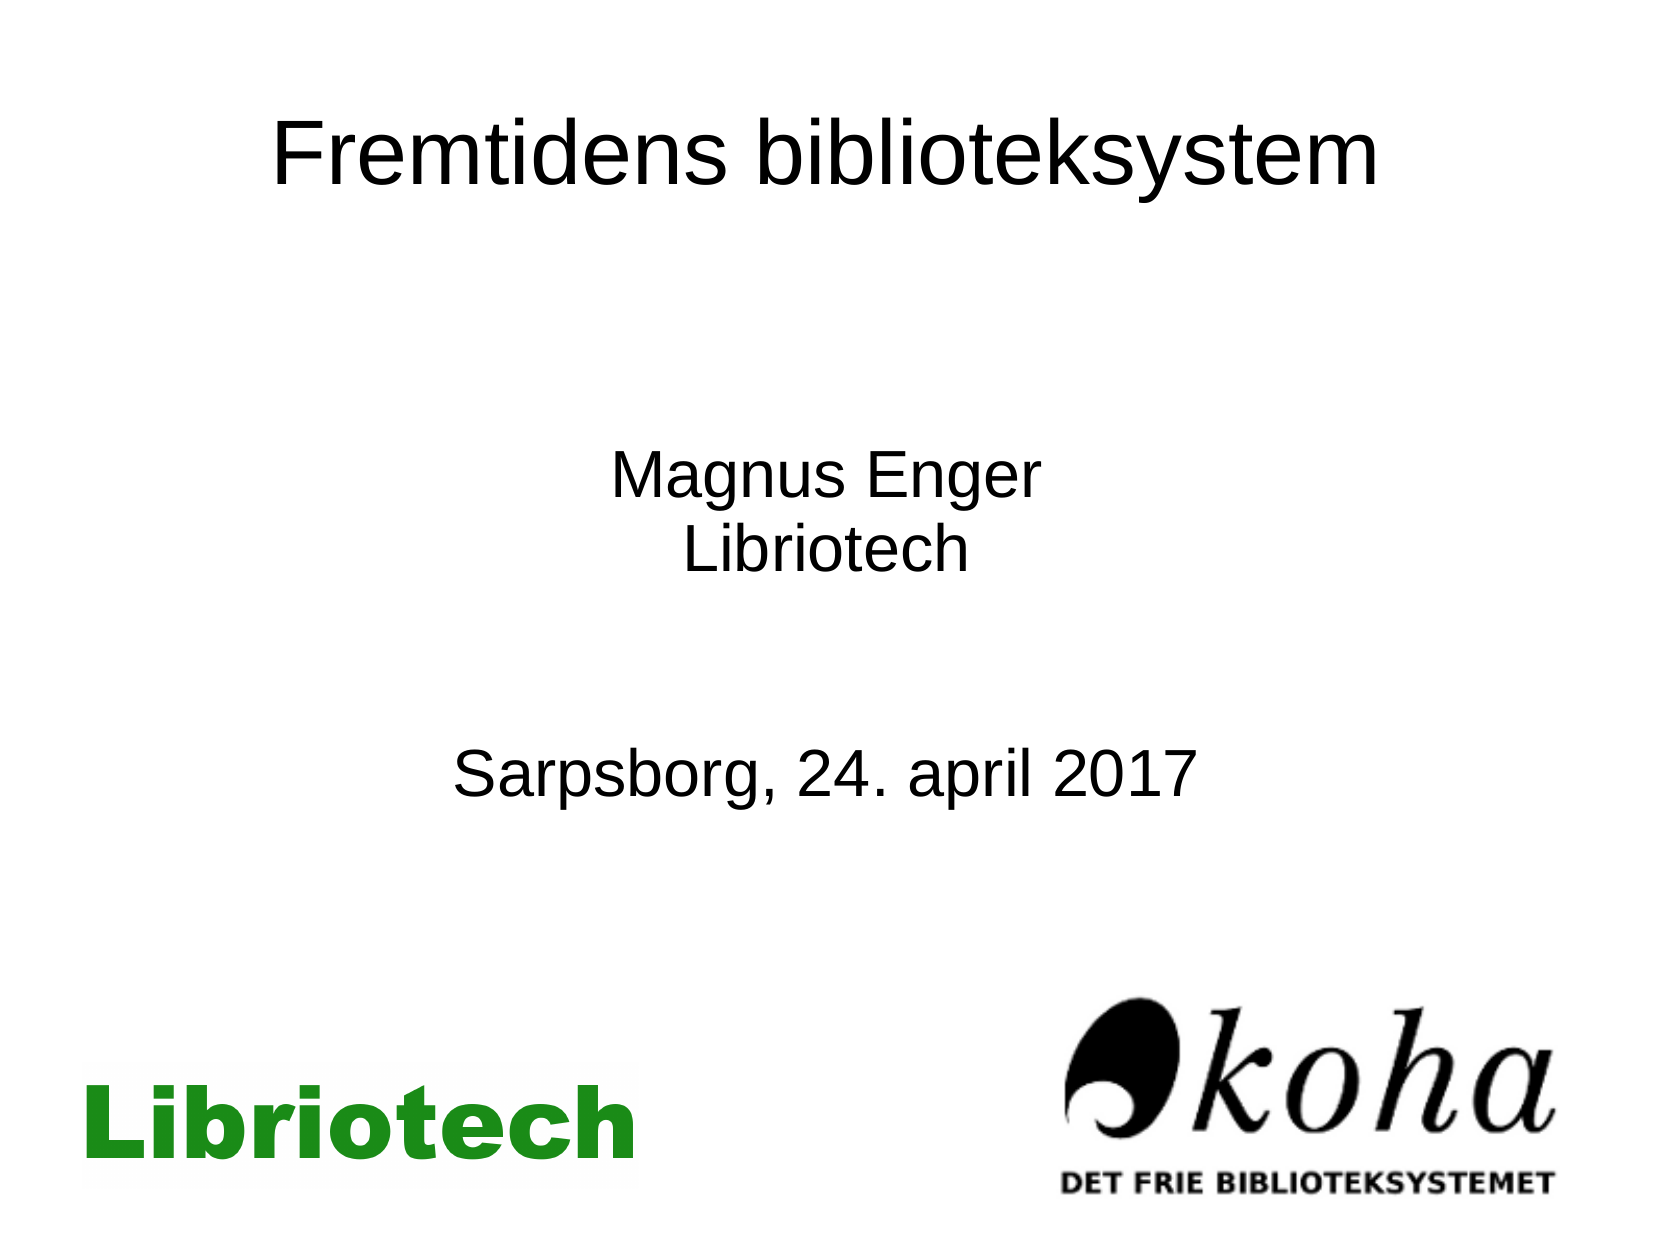

# Fremtidens biblioteksystem
Magnus Enger
Libriotech
Sarpsborg, 24. april 2017